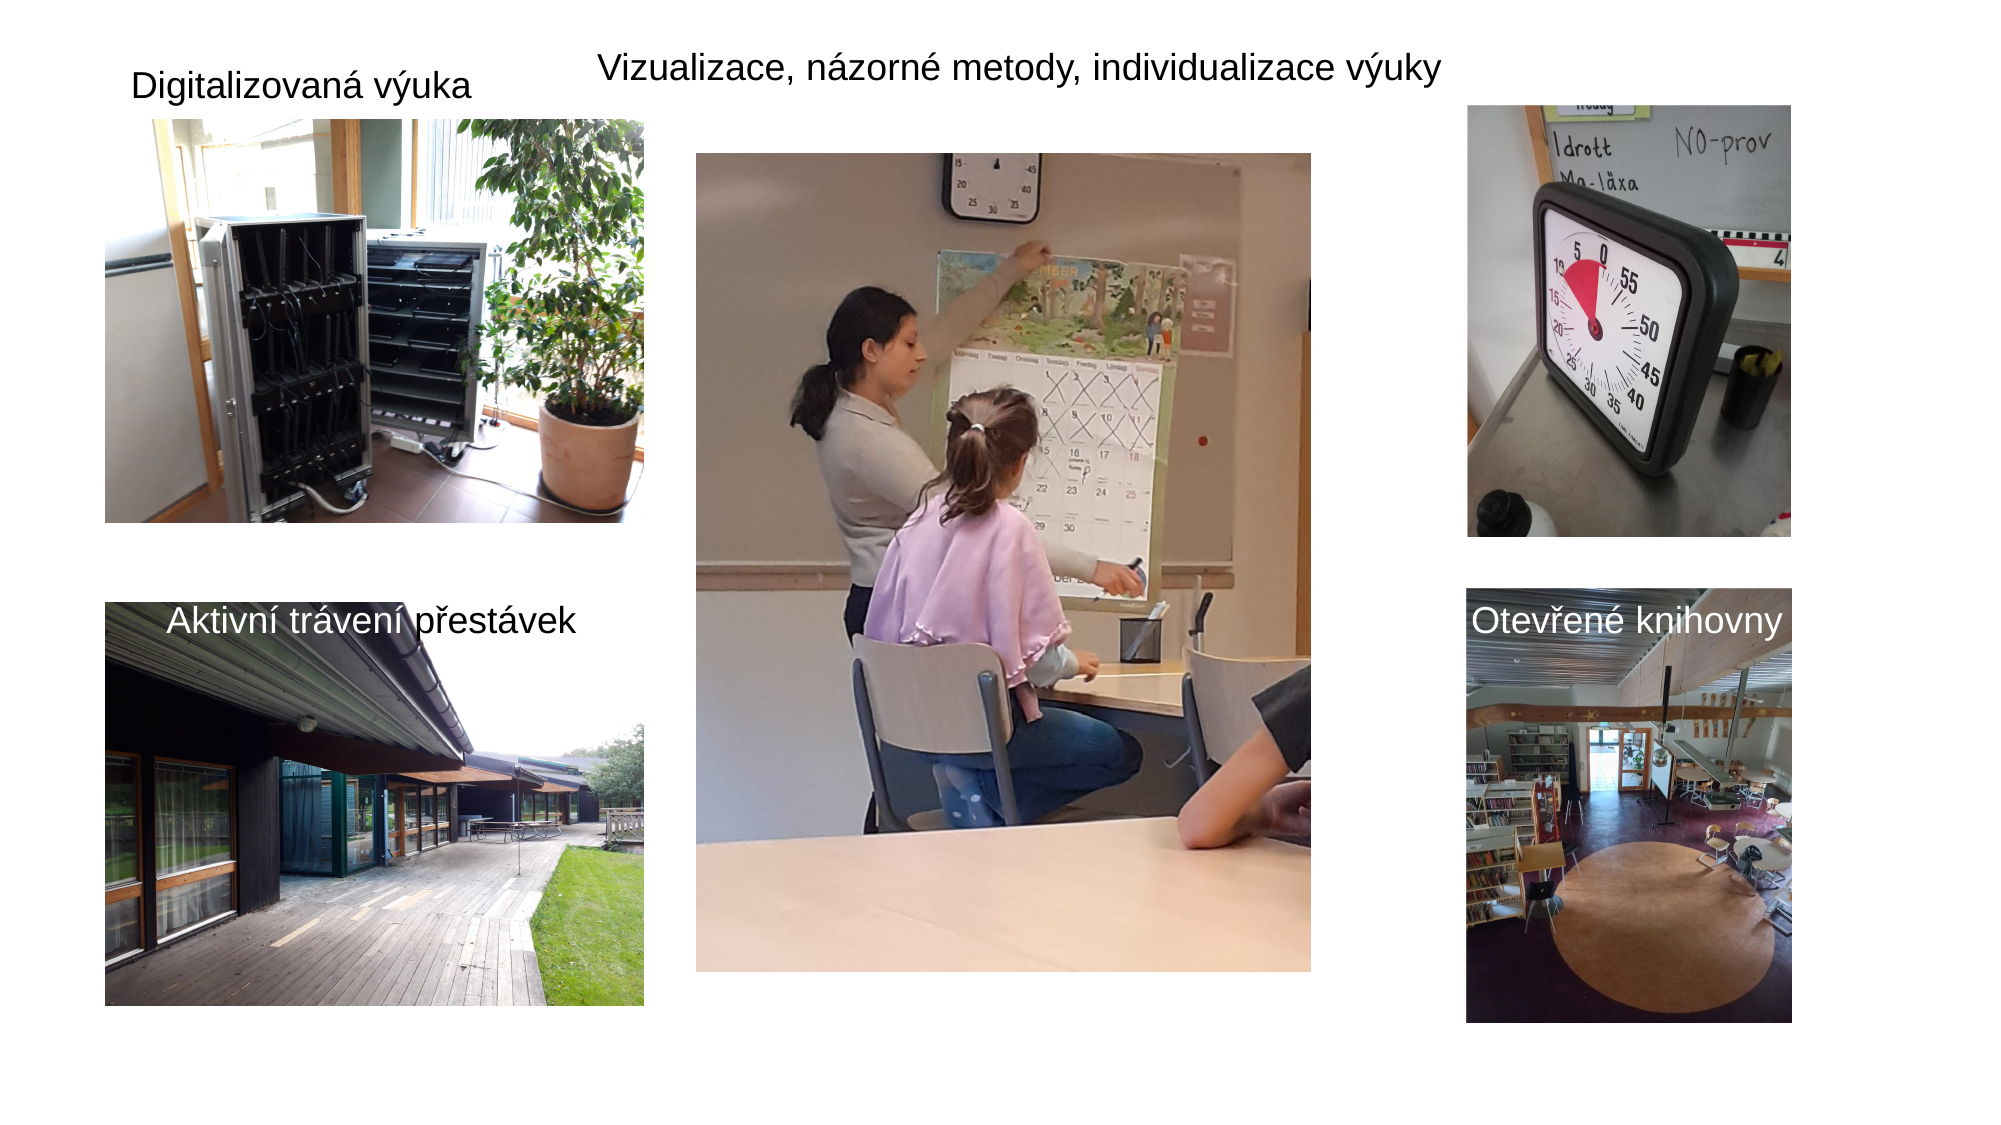

Vizualizace, názorné metody, individualizace výuky
Digitalizovaná výuka
Aktivní trávení přestávek
Otevřené knihovny